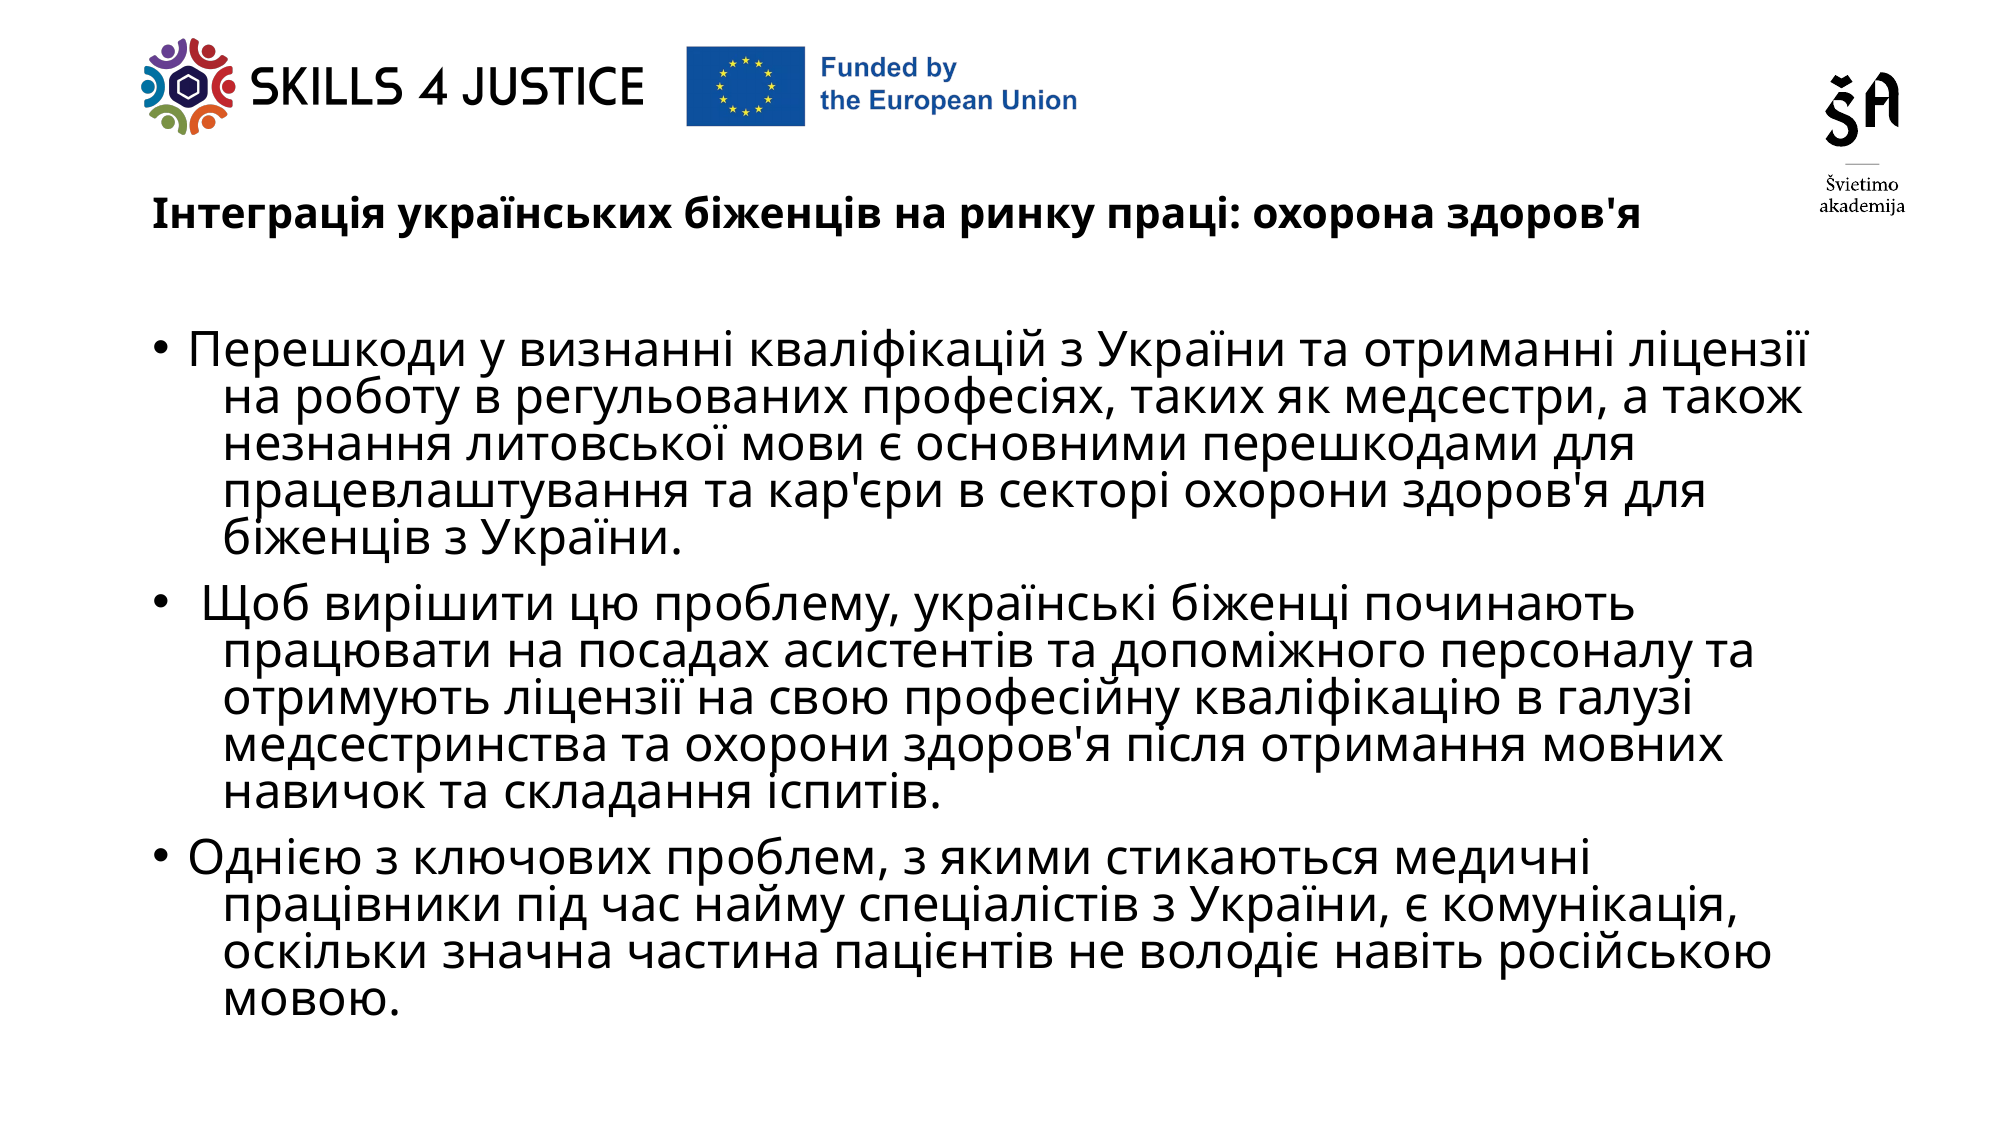

# Інтеграція українських біженців на ринку праці: охорона здоров'я
Перешкоди у визнанні кваліфікацій з України та отриманні ліцензії на роботу в регульованих професіях, таких як медсестри, а також незнання литовської мови є основними перешкодами для працевлаштування та кар'єри в секторі охорони здоров'я для біженців з України.
 Щоб вирішити цю проблему, українські біженці починають працювати на посадах асистентів та допоміжного персоналу та отримують ліцензії на свою професійну кваліфікацію в галузі медсестринства та охорони здоров'я після отримання мовних навичок та складання іспитів.
Однією з ключових проблем, з якими стикаються медичні працівники під час найму спеціалістів з України, є комунікація, оскільки значна частина пацієнтів не володіє навіть російською мовою.